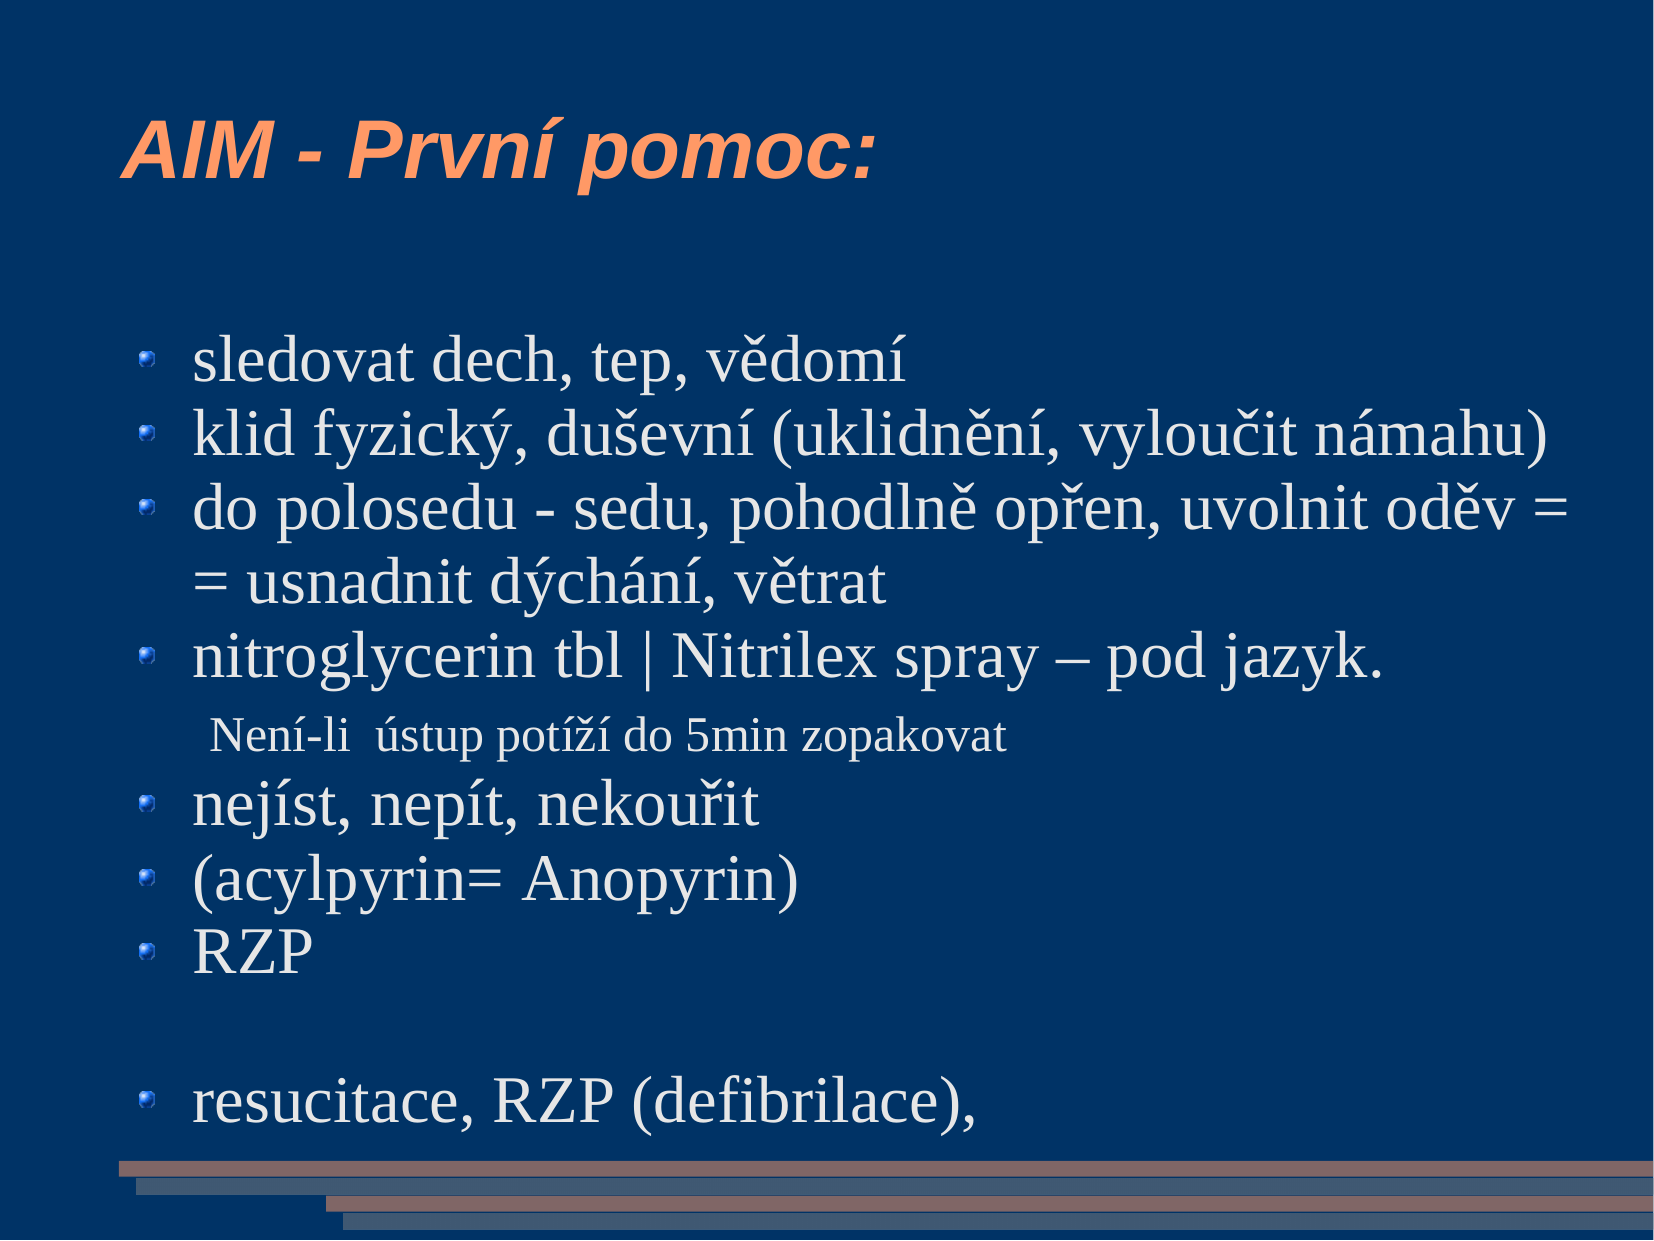

# AIM - První pomoc:
sledovat dech, tep, vědomí
klid fyzický, duševní (uklidnění, vyloučit námahu)
do polosedu - sedu, pohodlně opřen, uvolnit oděv =
= usnadnit dýchání, větrat
nitroglycerin tbl | Nitrilex spray – pod jazyk.
 Není-li ústup potíží do 5min zopakovat
nejíst, nepít, nekouřit
(acylpyrin= Anopyrin)
RZP
resucitace, RZP (defibrilace),